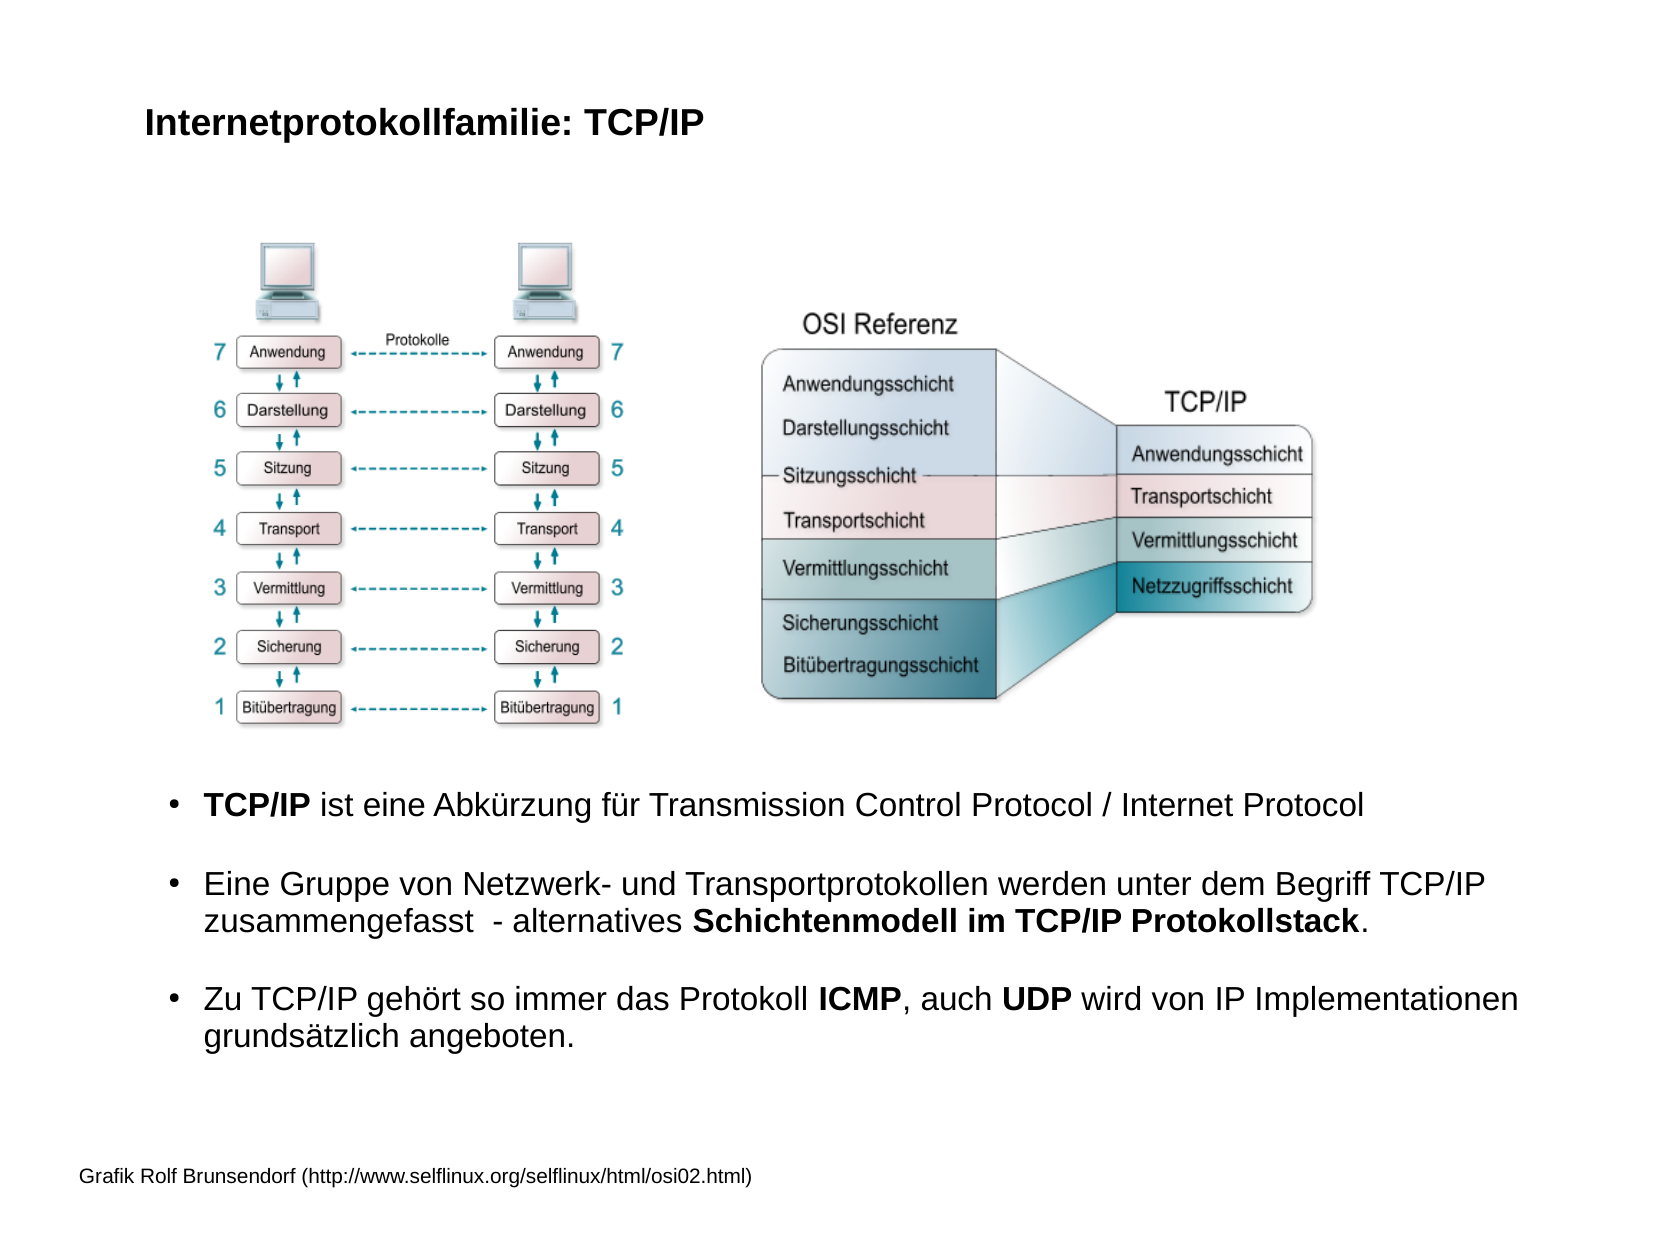

Internetprotokollfamilie: TCP/IP
TCP/IP ist eine Abkürzung für Transmission Control Protocol / Internet Protocol
Eine Gruppe von Netzwerk- und Transportprotokollen werden unter dem Begriff TCP/IP zusammengefasst - alternatives Schichtenmodell im TCP/IP Protokollstack.
Zu TCP/IP gehört so immer das Protokoll ICMP, auch UDP wird von IP Implementationen grundsätzlich angeboten.
Grafik Rolf Brunsendorf (http://www.selflinux.org/selflinux/html/osi02.html)